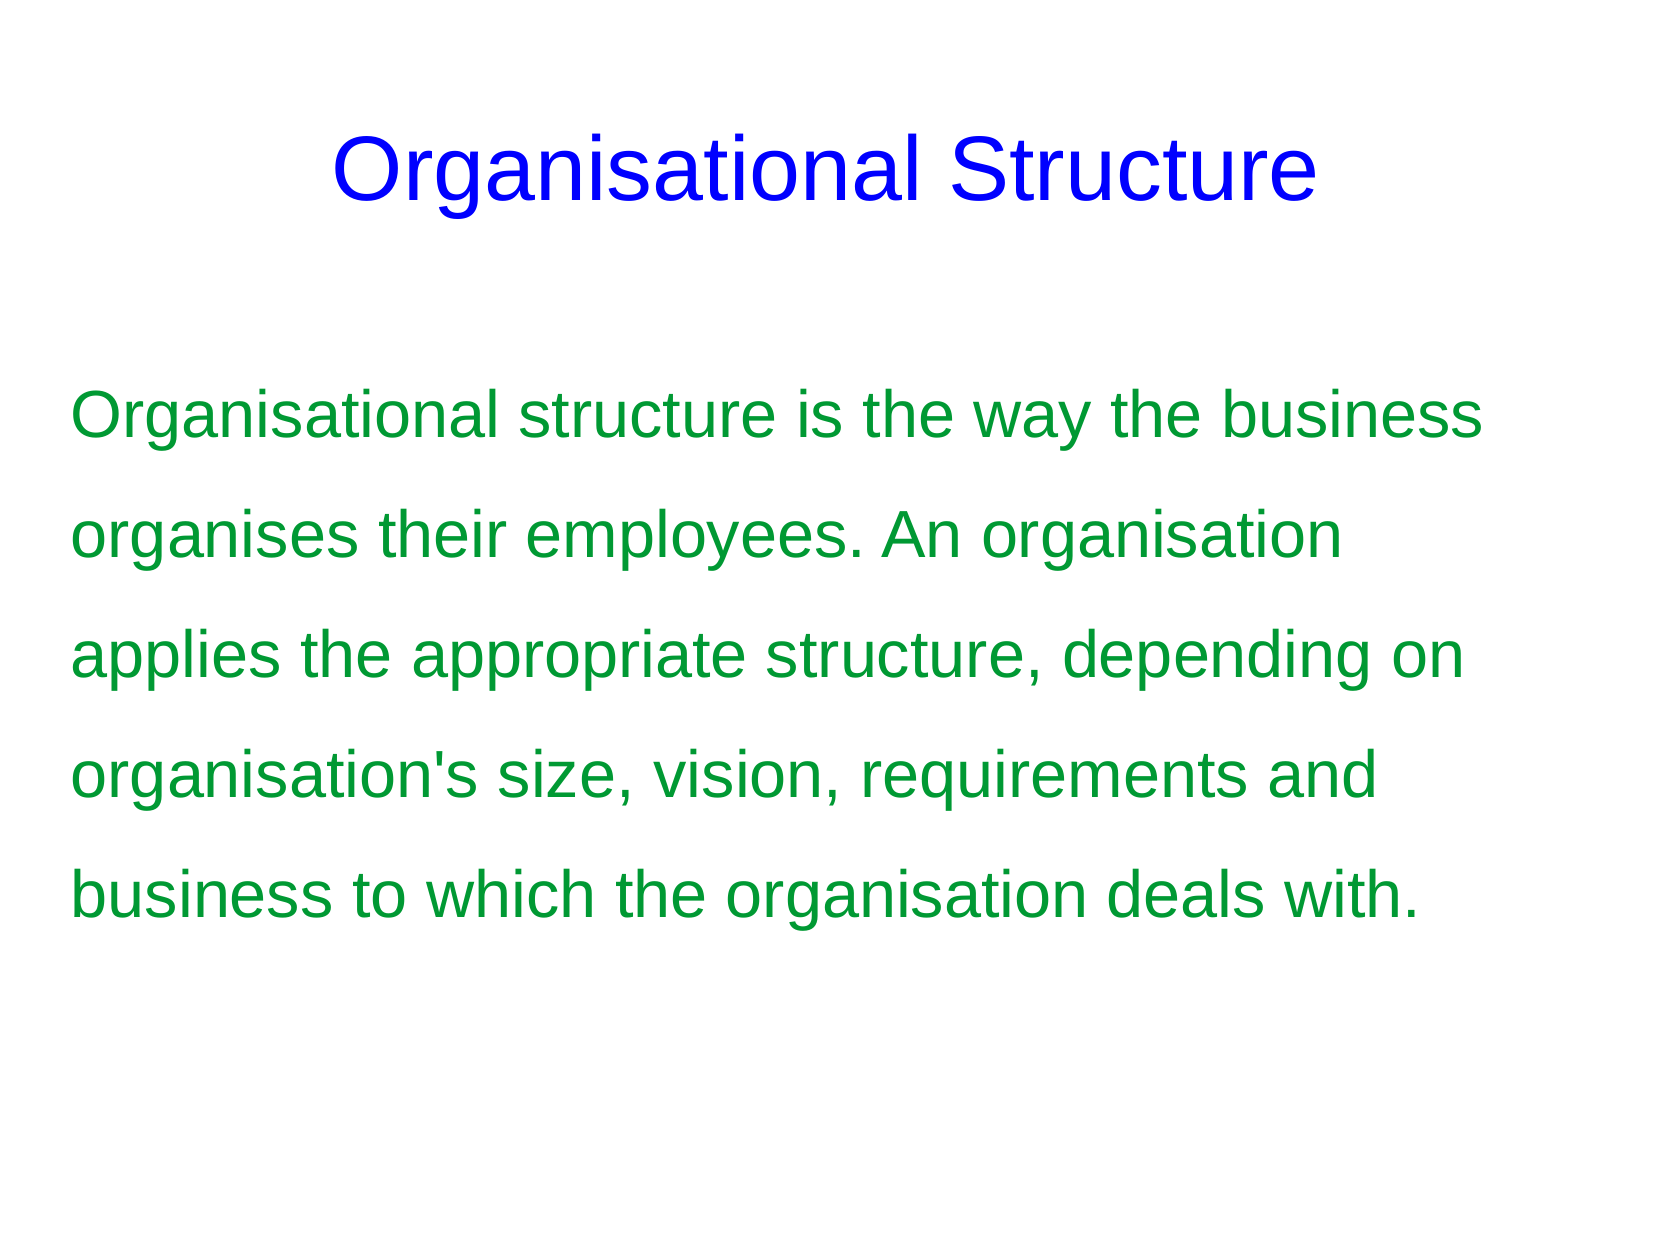

# Organisational Structure
Organisational structure is the way the business organises their employees. An organisation applies the appropriate structure, depending on organisation's size, vision, requirements and business to which the organisation deals with.